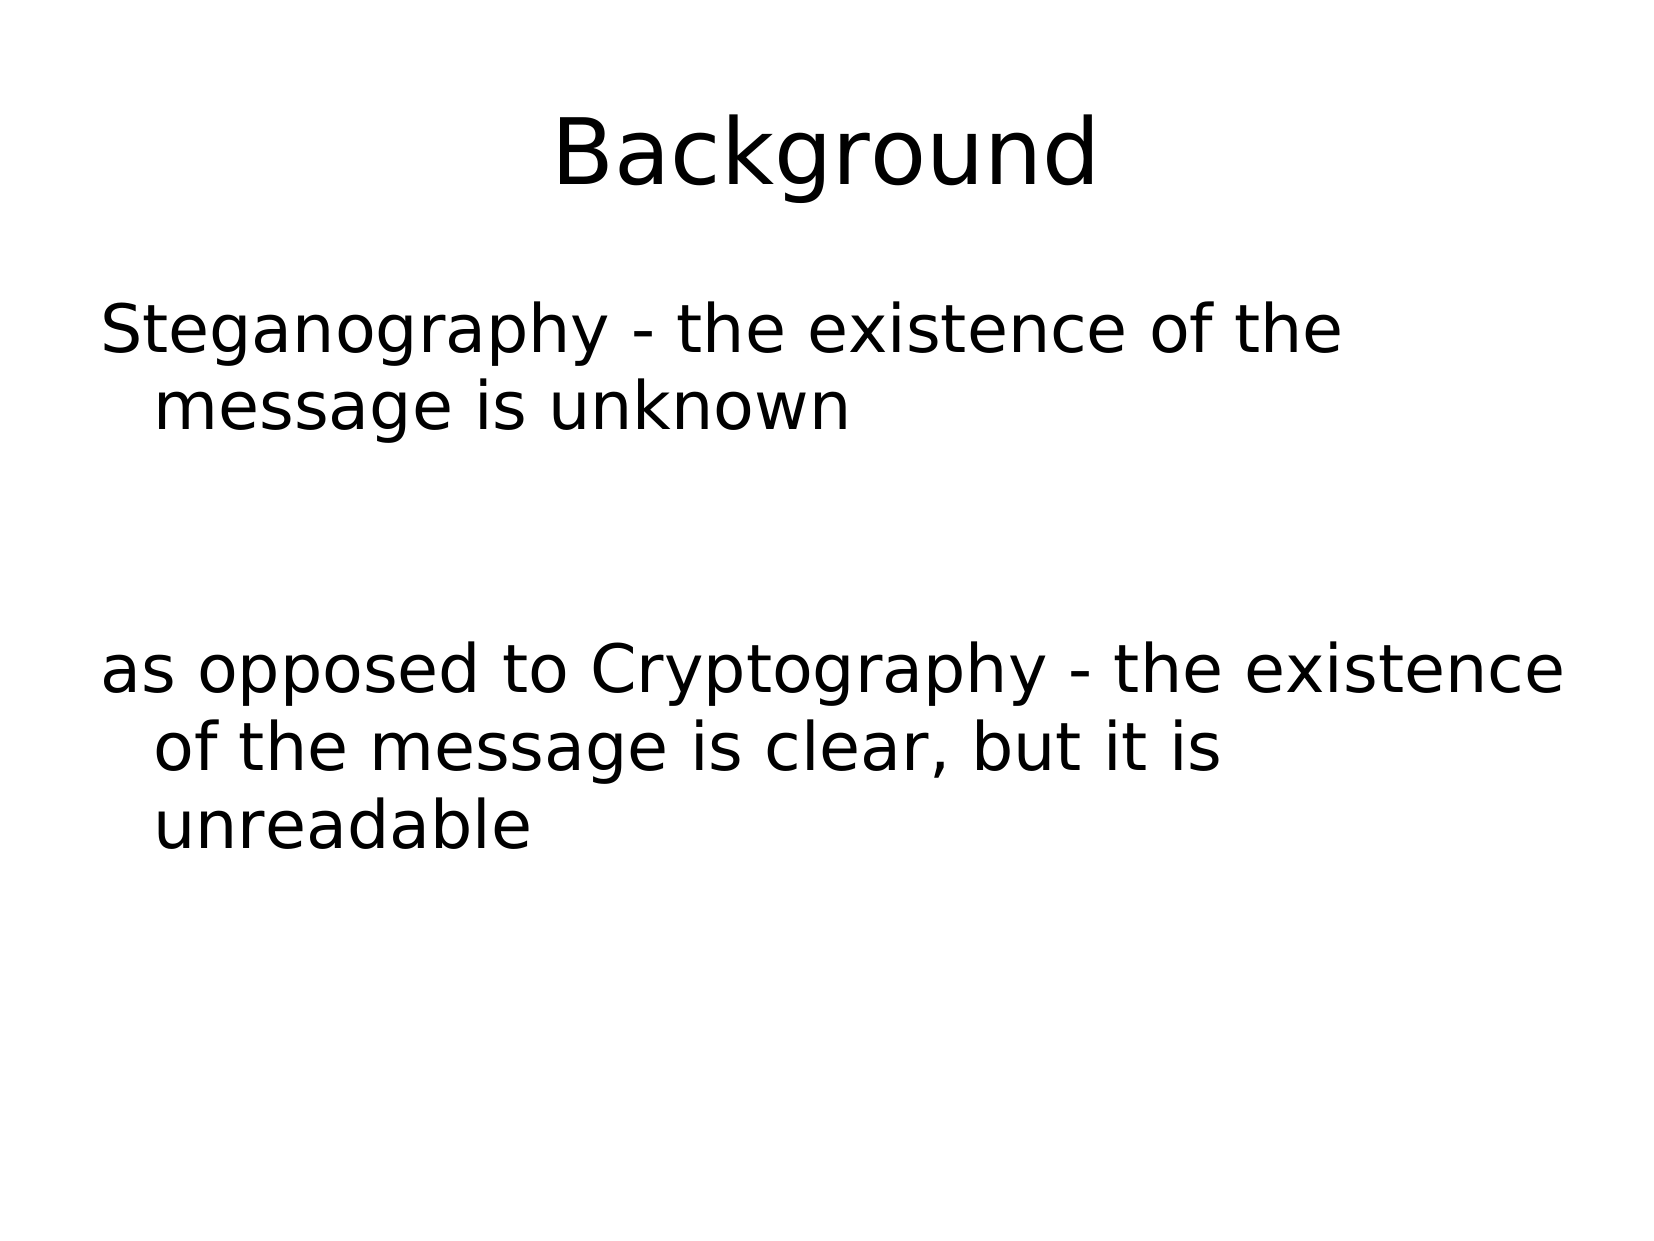

# Background
Steganography - the existence of the message is unknown
as opposed to Cryptography - the existence of the message is clear, but it is unreadable